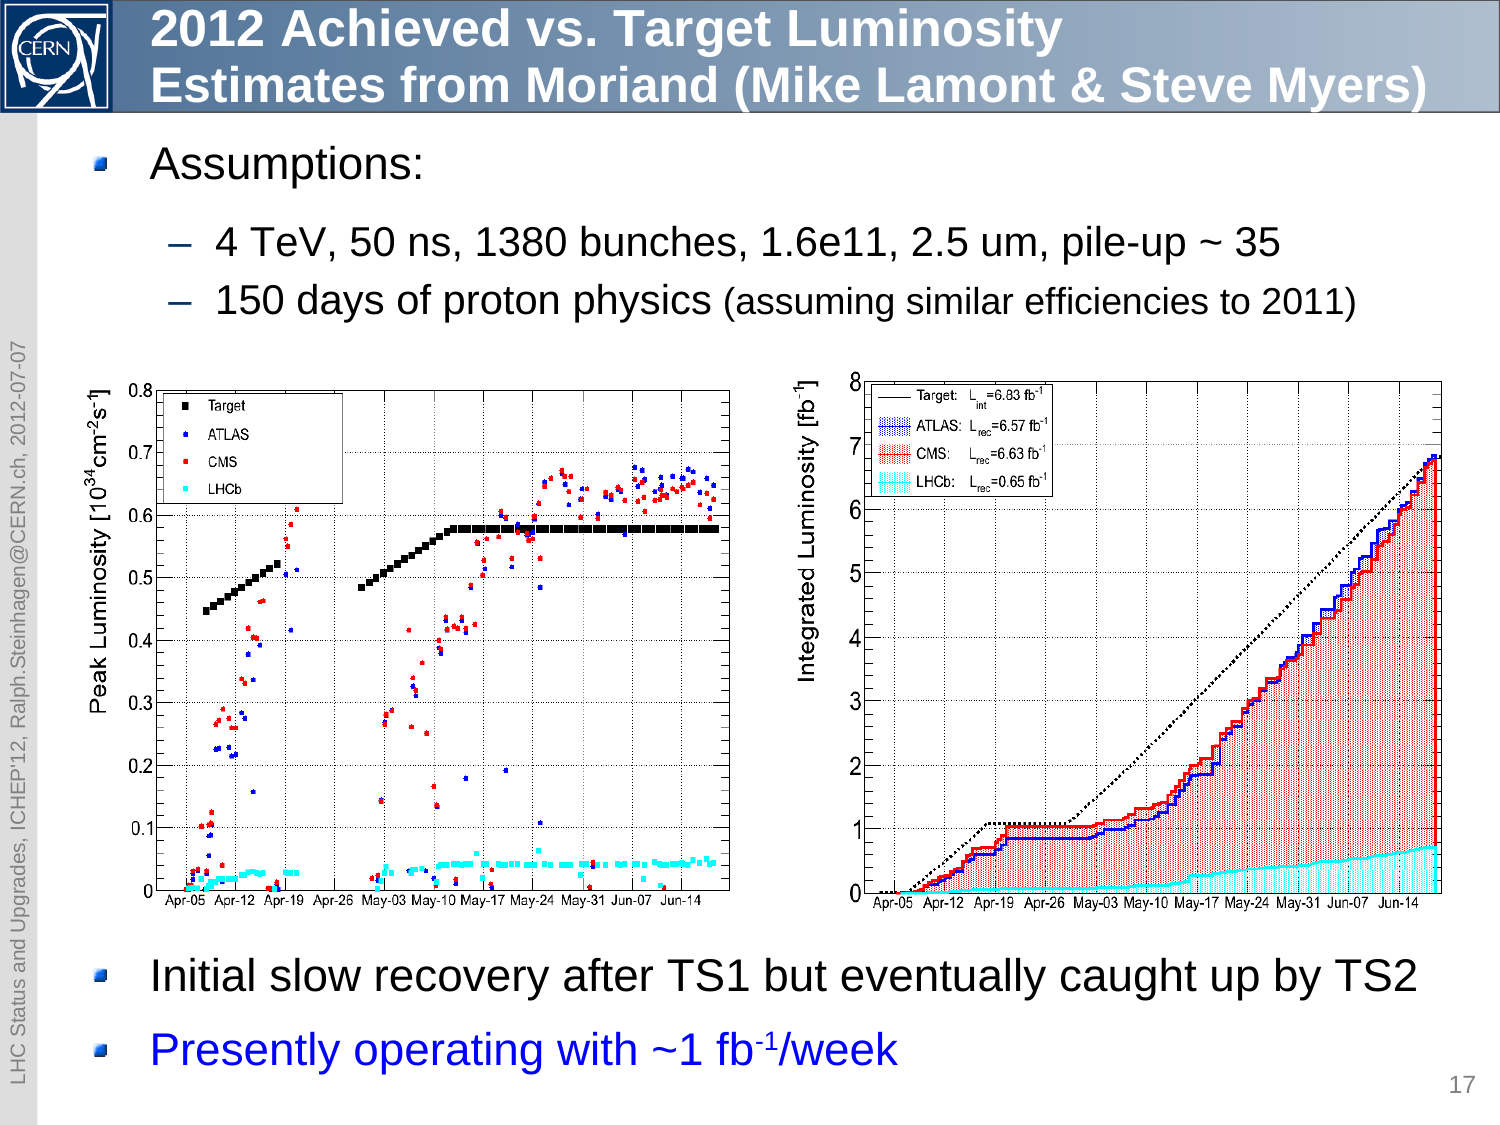

# 2012 Achieved vs. Target Luminosity Estimates from Moriand (Mike Lamont & Steve Myers)
Assumptions:
4 TeV, 50 ns, 1380 bunches, 1.6e11, 2.5 um, pile-up ~ 35
150 days of proton physics (assuming similar efficiencies to 2011)
Initial slow recovery after TS1 but eventually caught up by TS2
Presently operating with ~1 fb-1/week